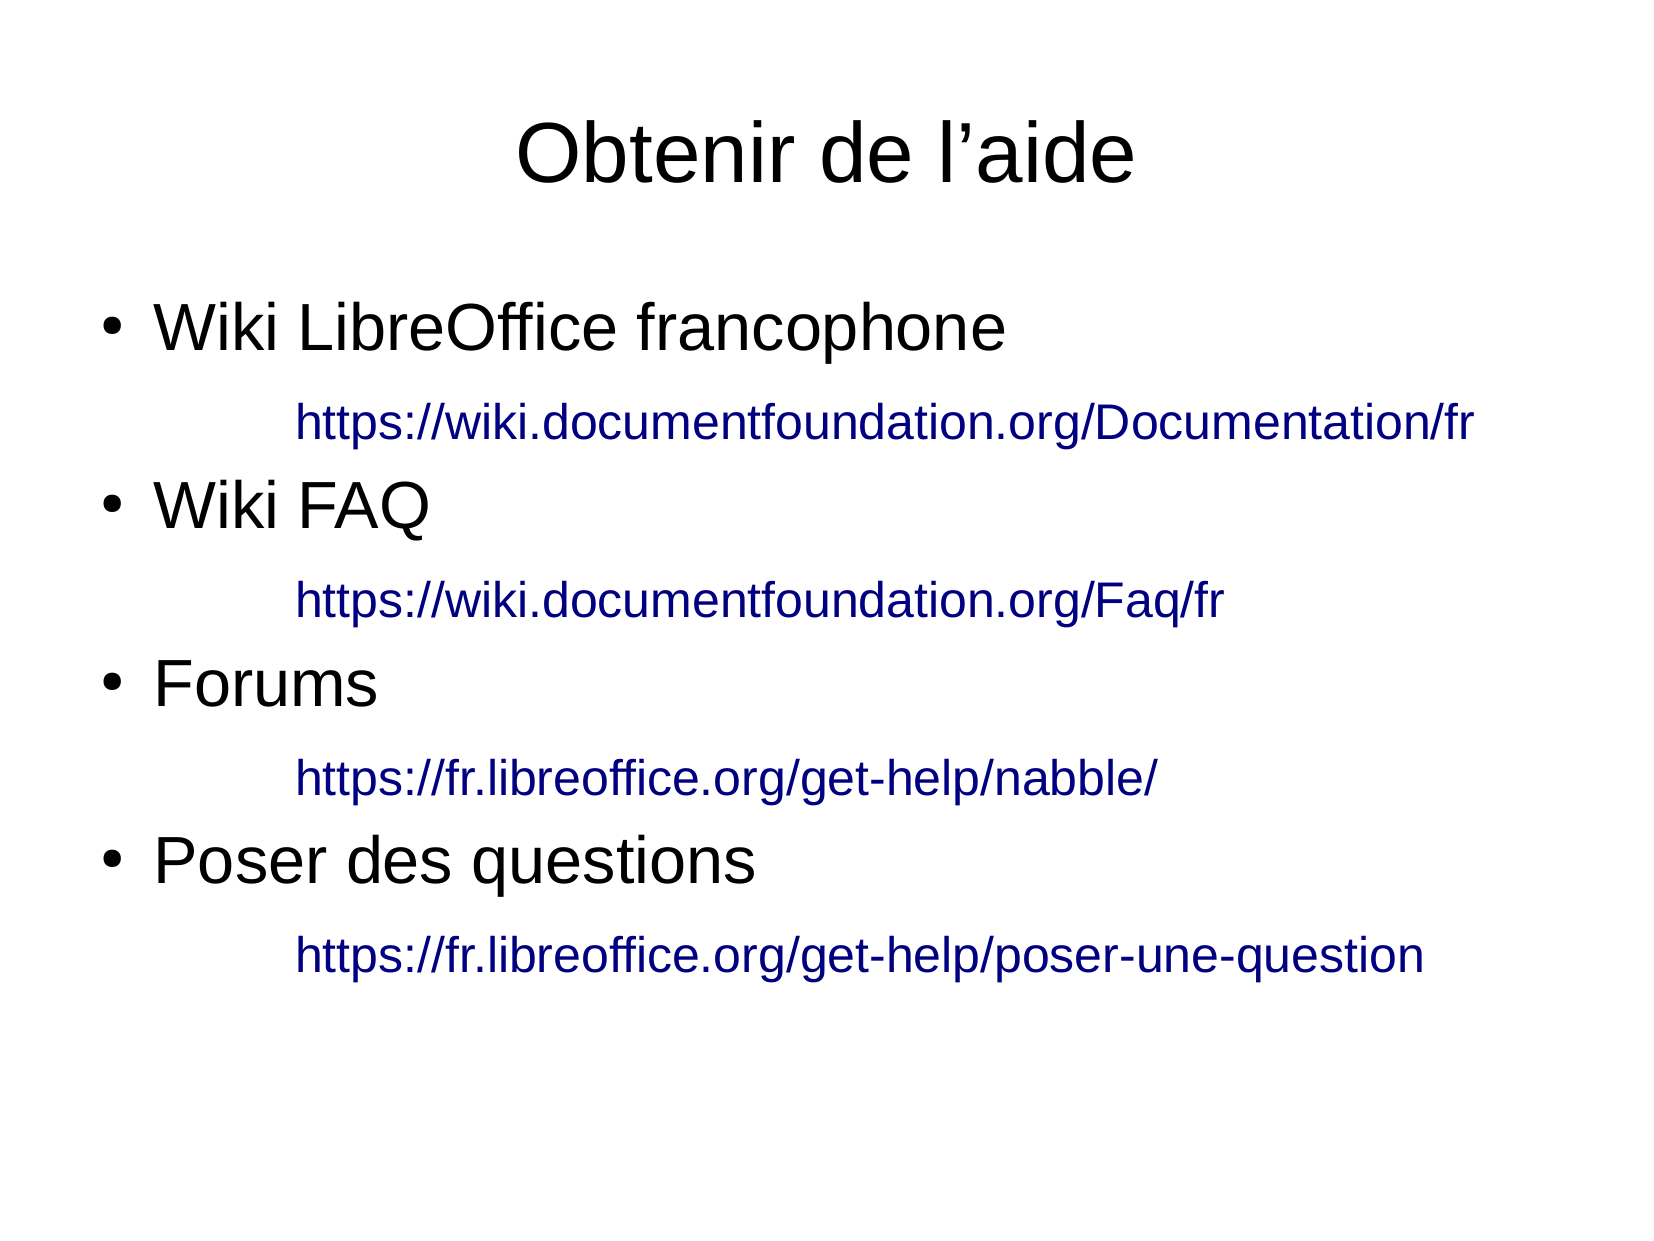

# Obtenir de l’aide
Wiki LibreOffice francophone
https://wiki.documentfoundation.org/Documentation/fr
Wiki FAQ
https://wiki.documentfoundation.org/Faq/fr
Forums
https://fr.libreoffice.org/get-help/nabble/
Poser des questions
https://fr.libreoffice.org/get-help/poser-une-question